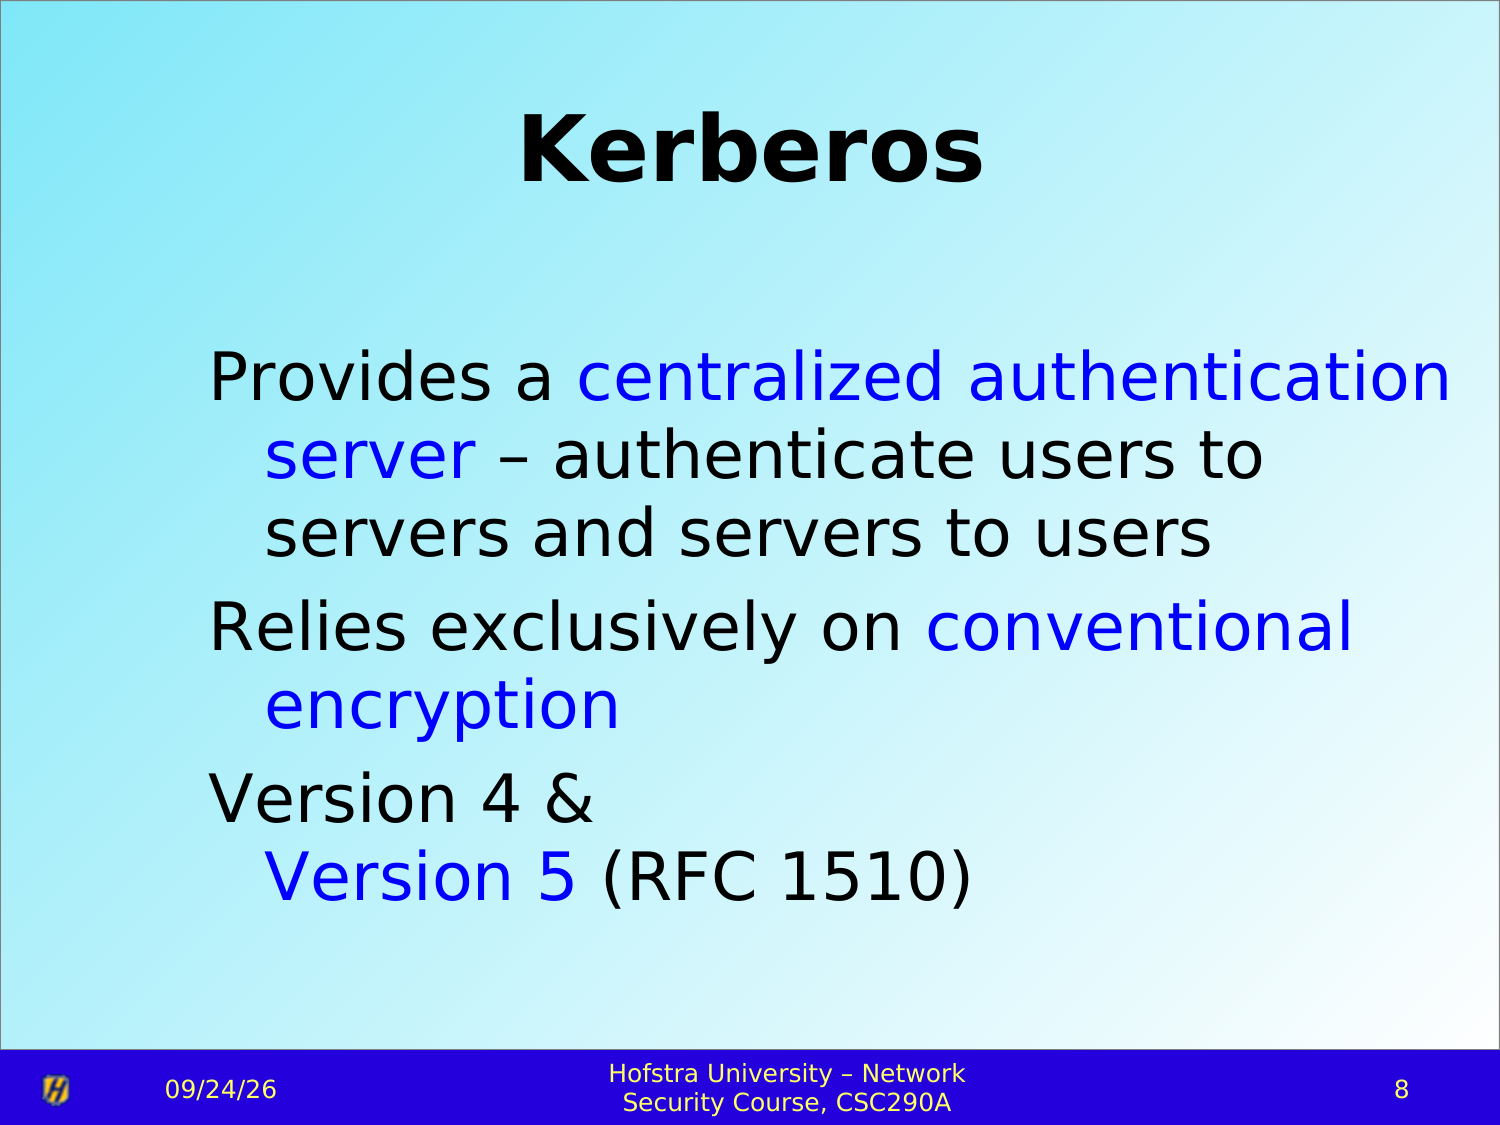

# Kerberos
Provides a centralized authentication server – authenticate users to servers and servers to users
Relies exclusively on conventional encryption
Version 4 &
Version 5 (RFC 1510)
8